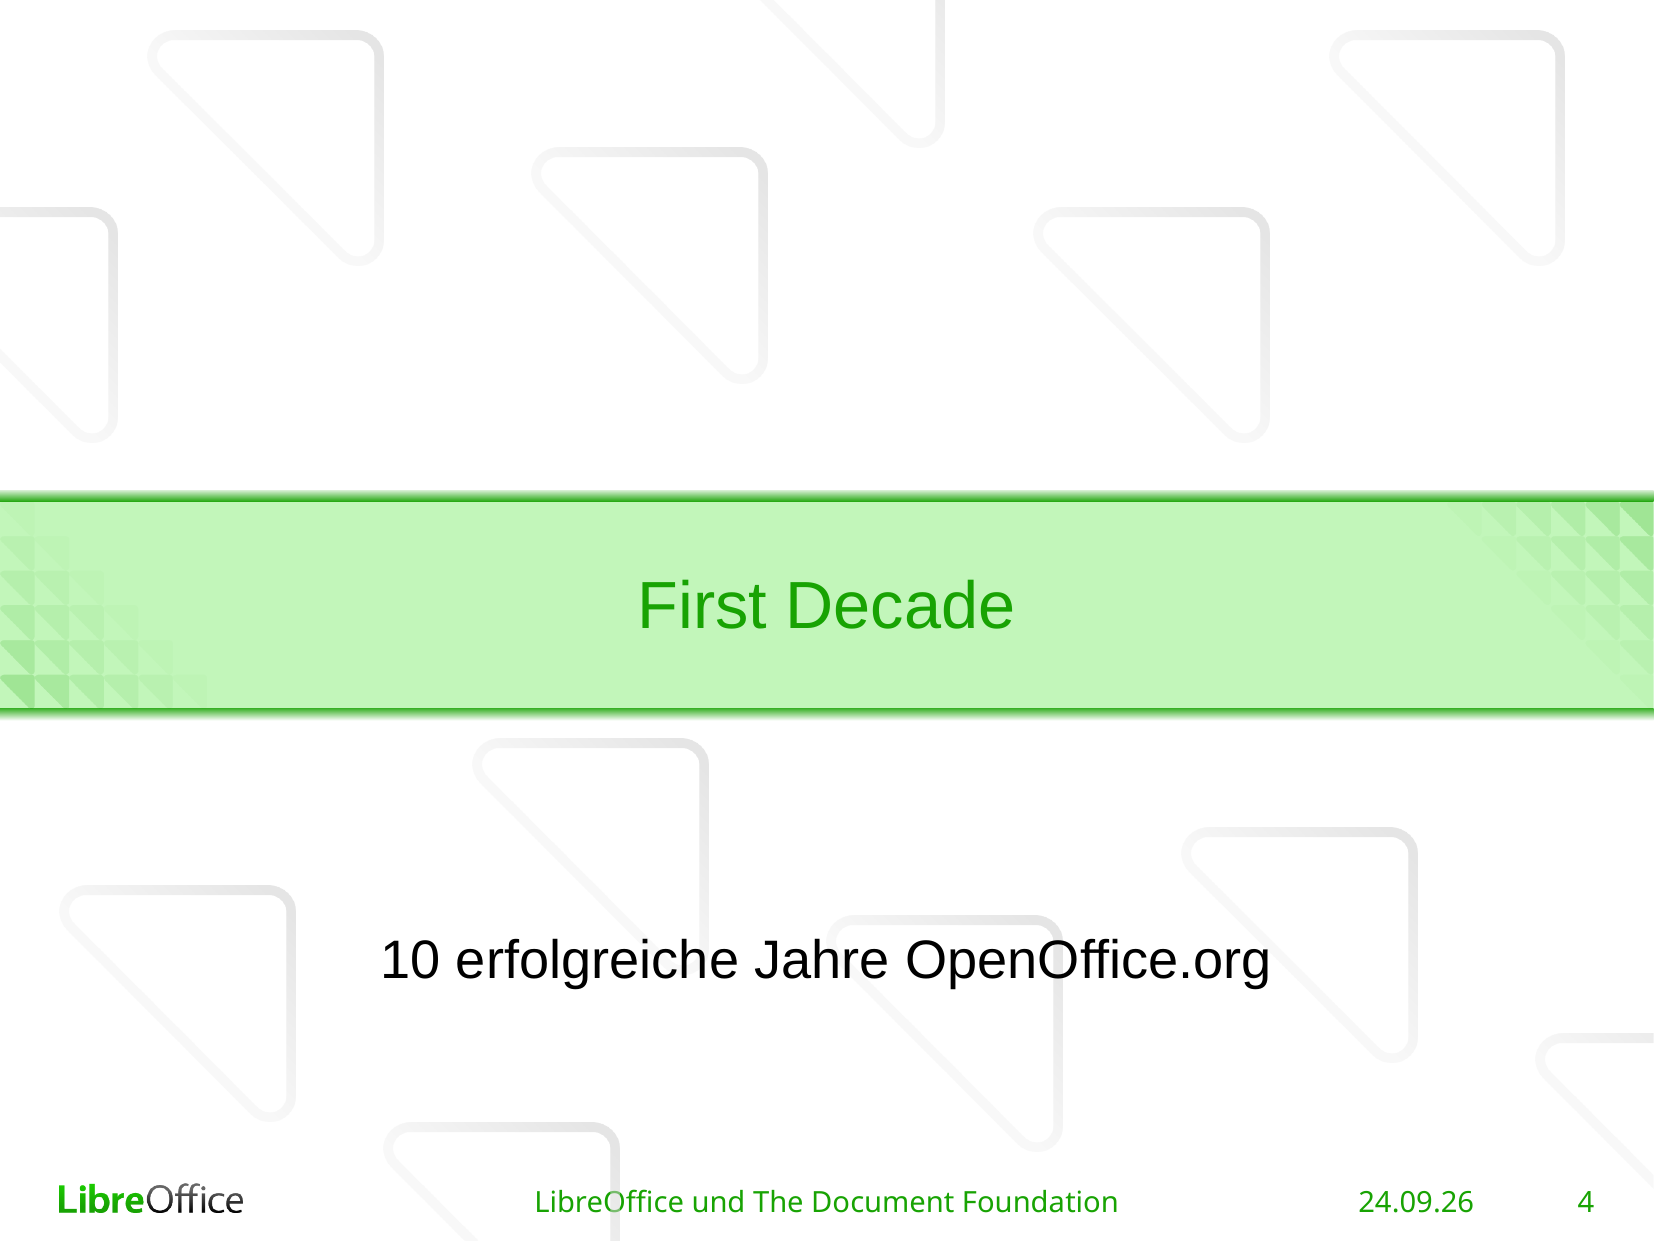

# First Decade
10 erfolgreiche Jahre OpenOffice.org
LibreOffice und The Document Foundation
4